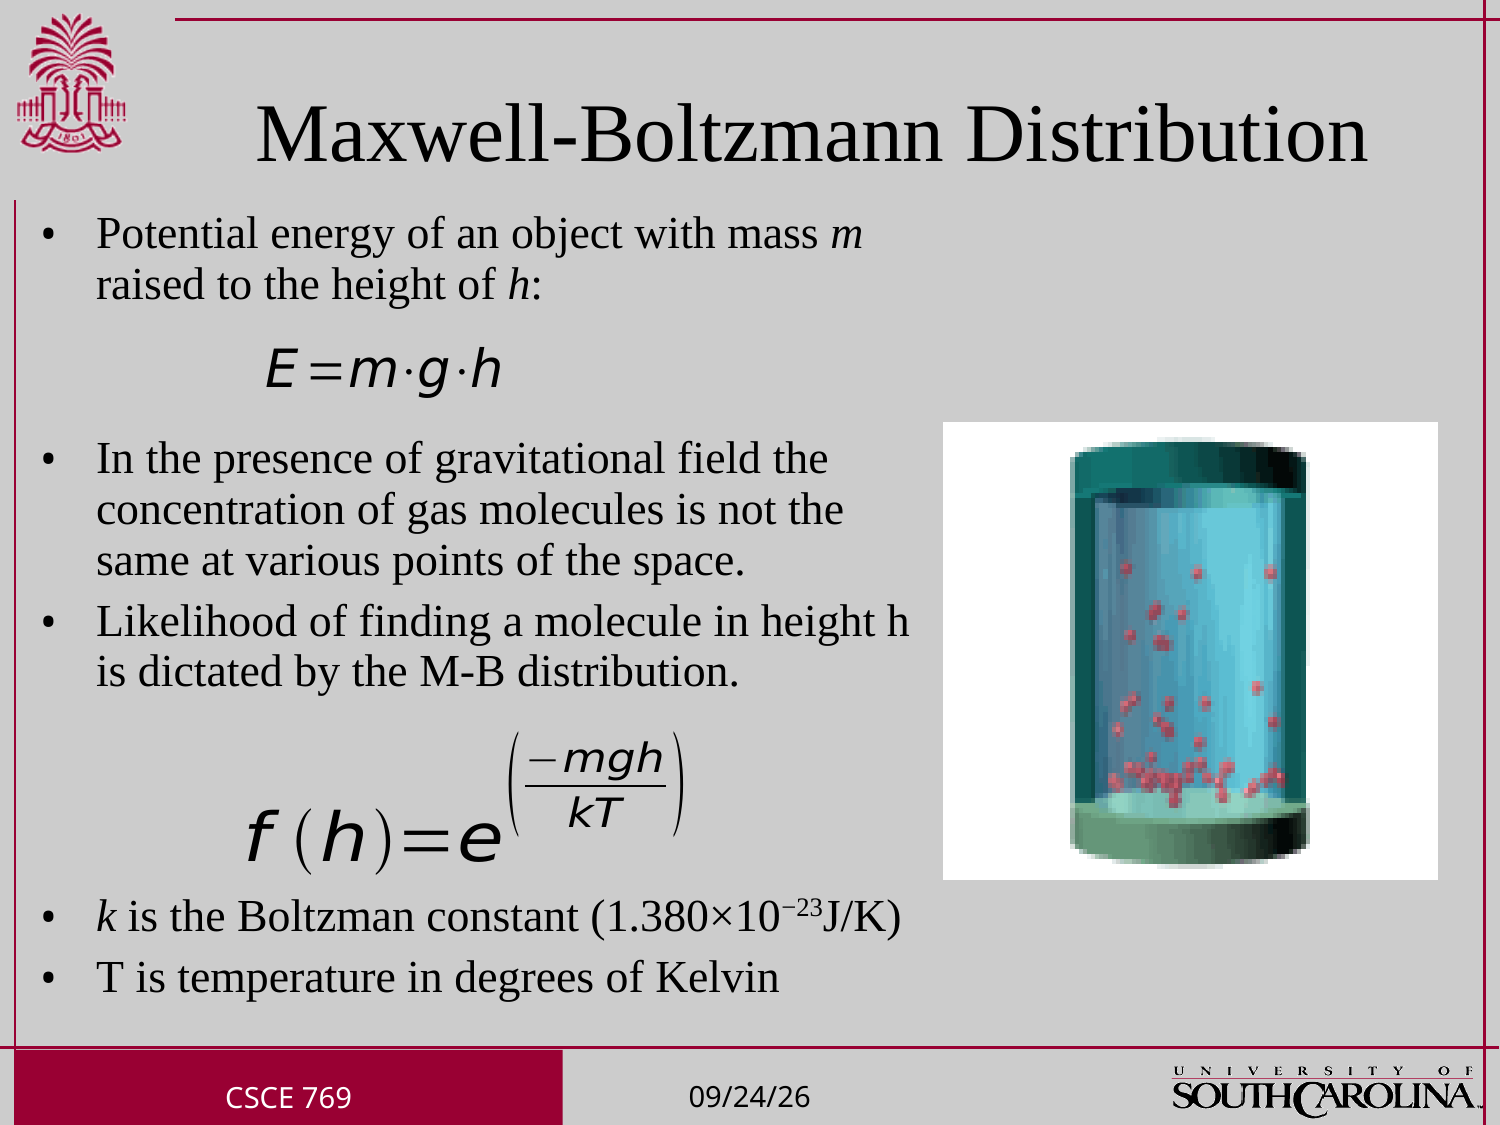

# Maxwell-Boltzmann Distribution
Potential energy of an object with mass m raised to the height of h:
In the presence of gravitational field the concentration of gas molecules is not the same at various points of the space.
Likelihood of finding a molecule in height h is dictated by the M-B distribution.
k is the Boltzman constant (1.380×10−23J/K)
T is temperature in degrees of Kelvin